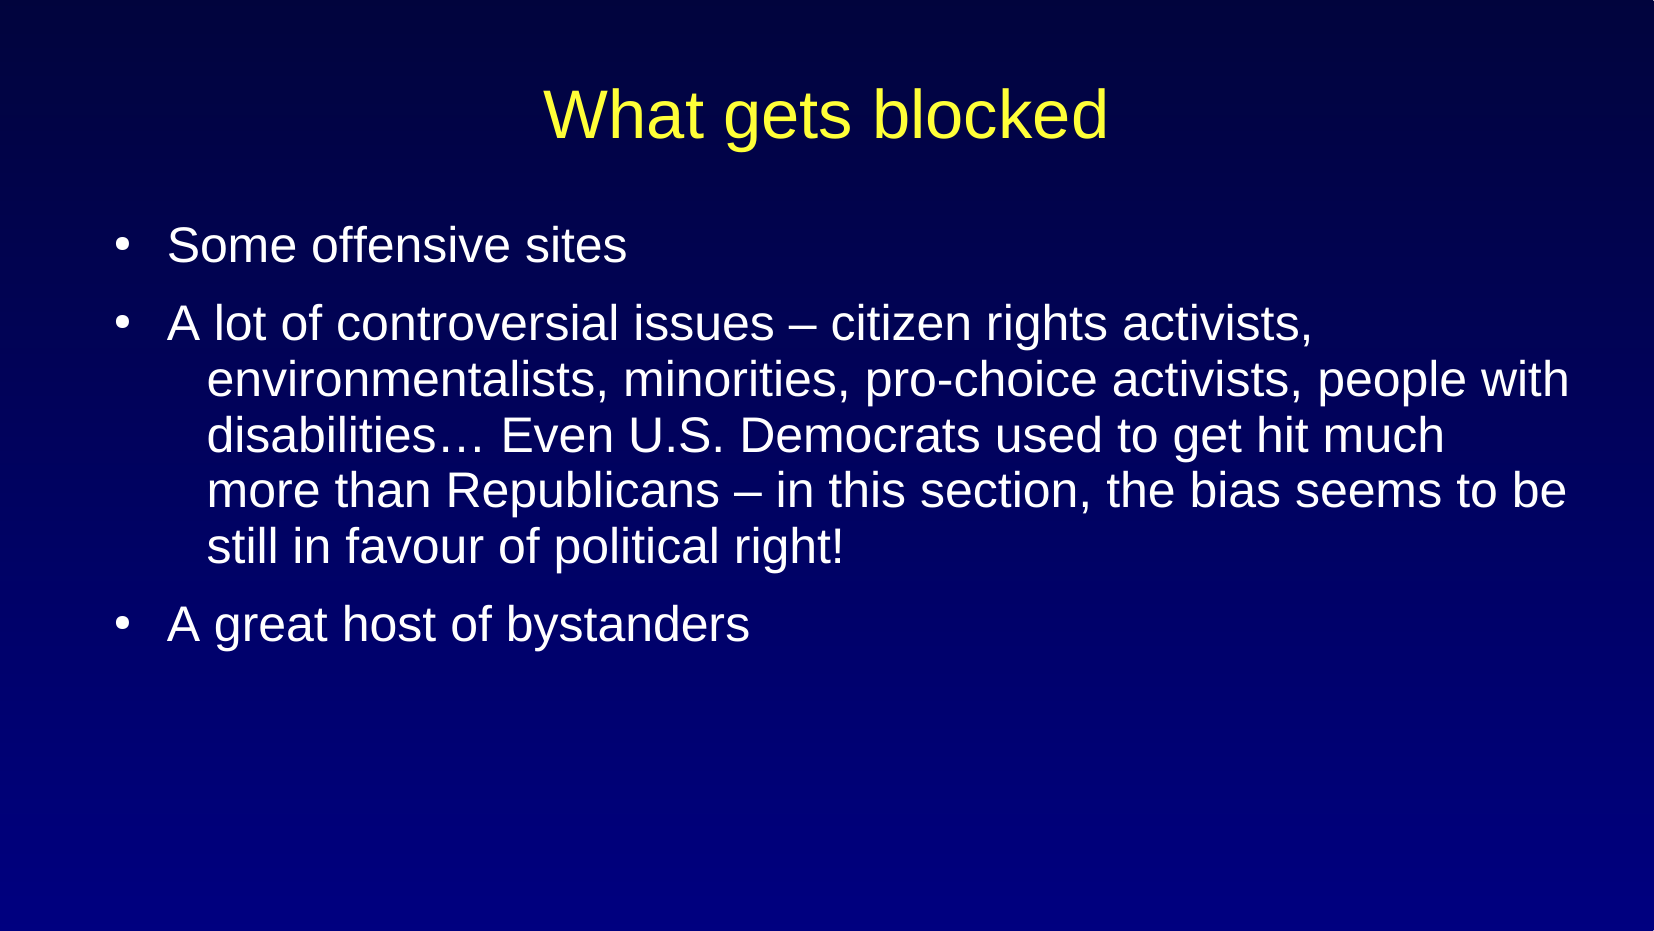

# What gets blocked
Some offensive sites
A lot of controversial issues – citizen rights activists, environmentalists, minorities, pro-choice activists, people with disabilities… Even U.S. Democrats used to get hit much more than Republicans – in this section, the bias seems to be still in favour of political right!
A great host of bystanders